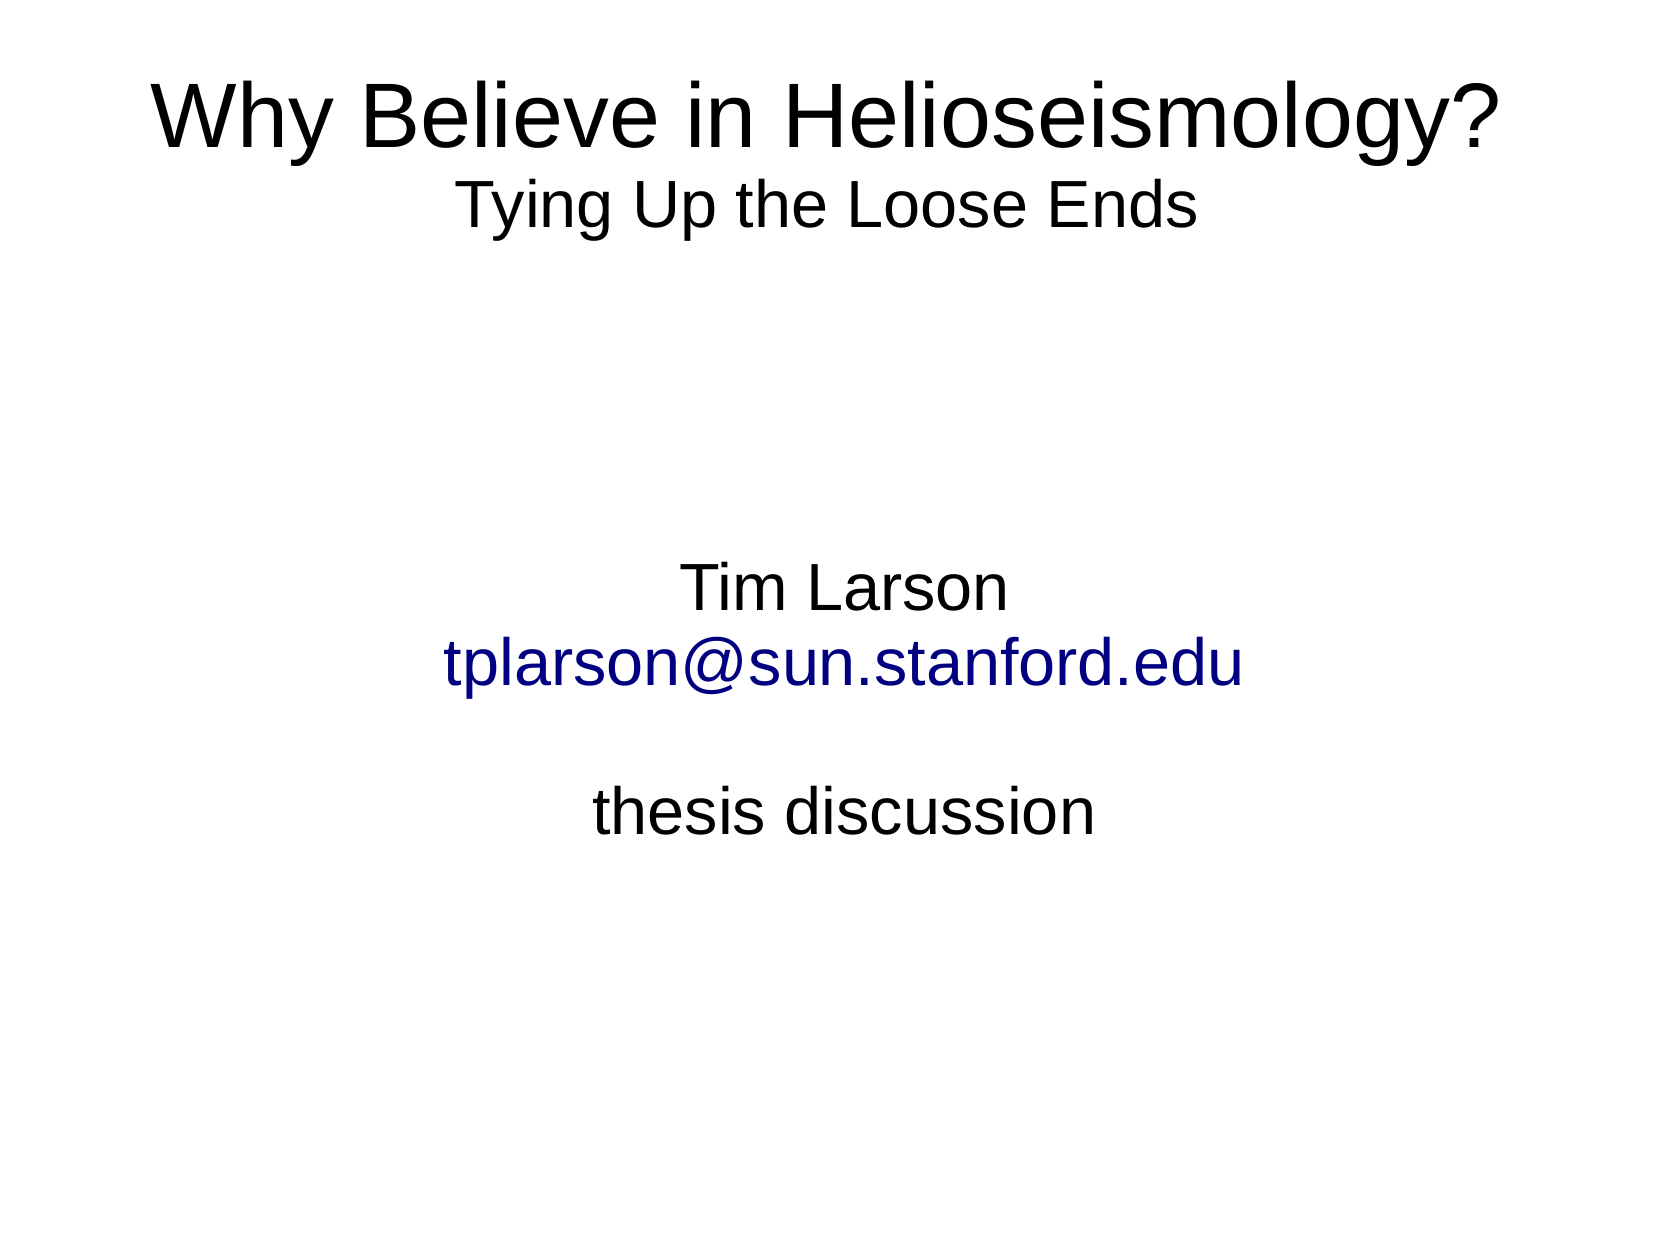

# Why Believe in Helioseismology? Tying Up the Loose Ends
Tim Larson
tplarson@sun.stanford.edu
thesis discussion